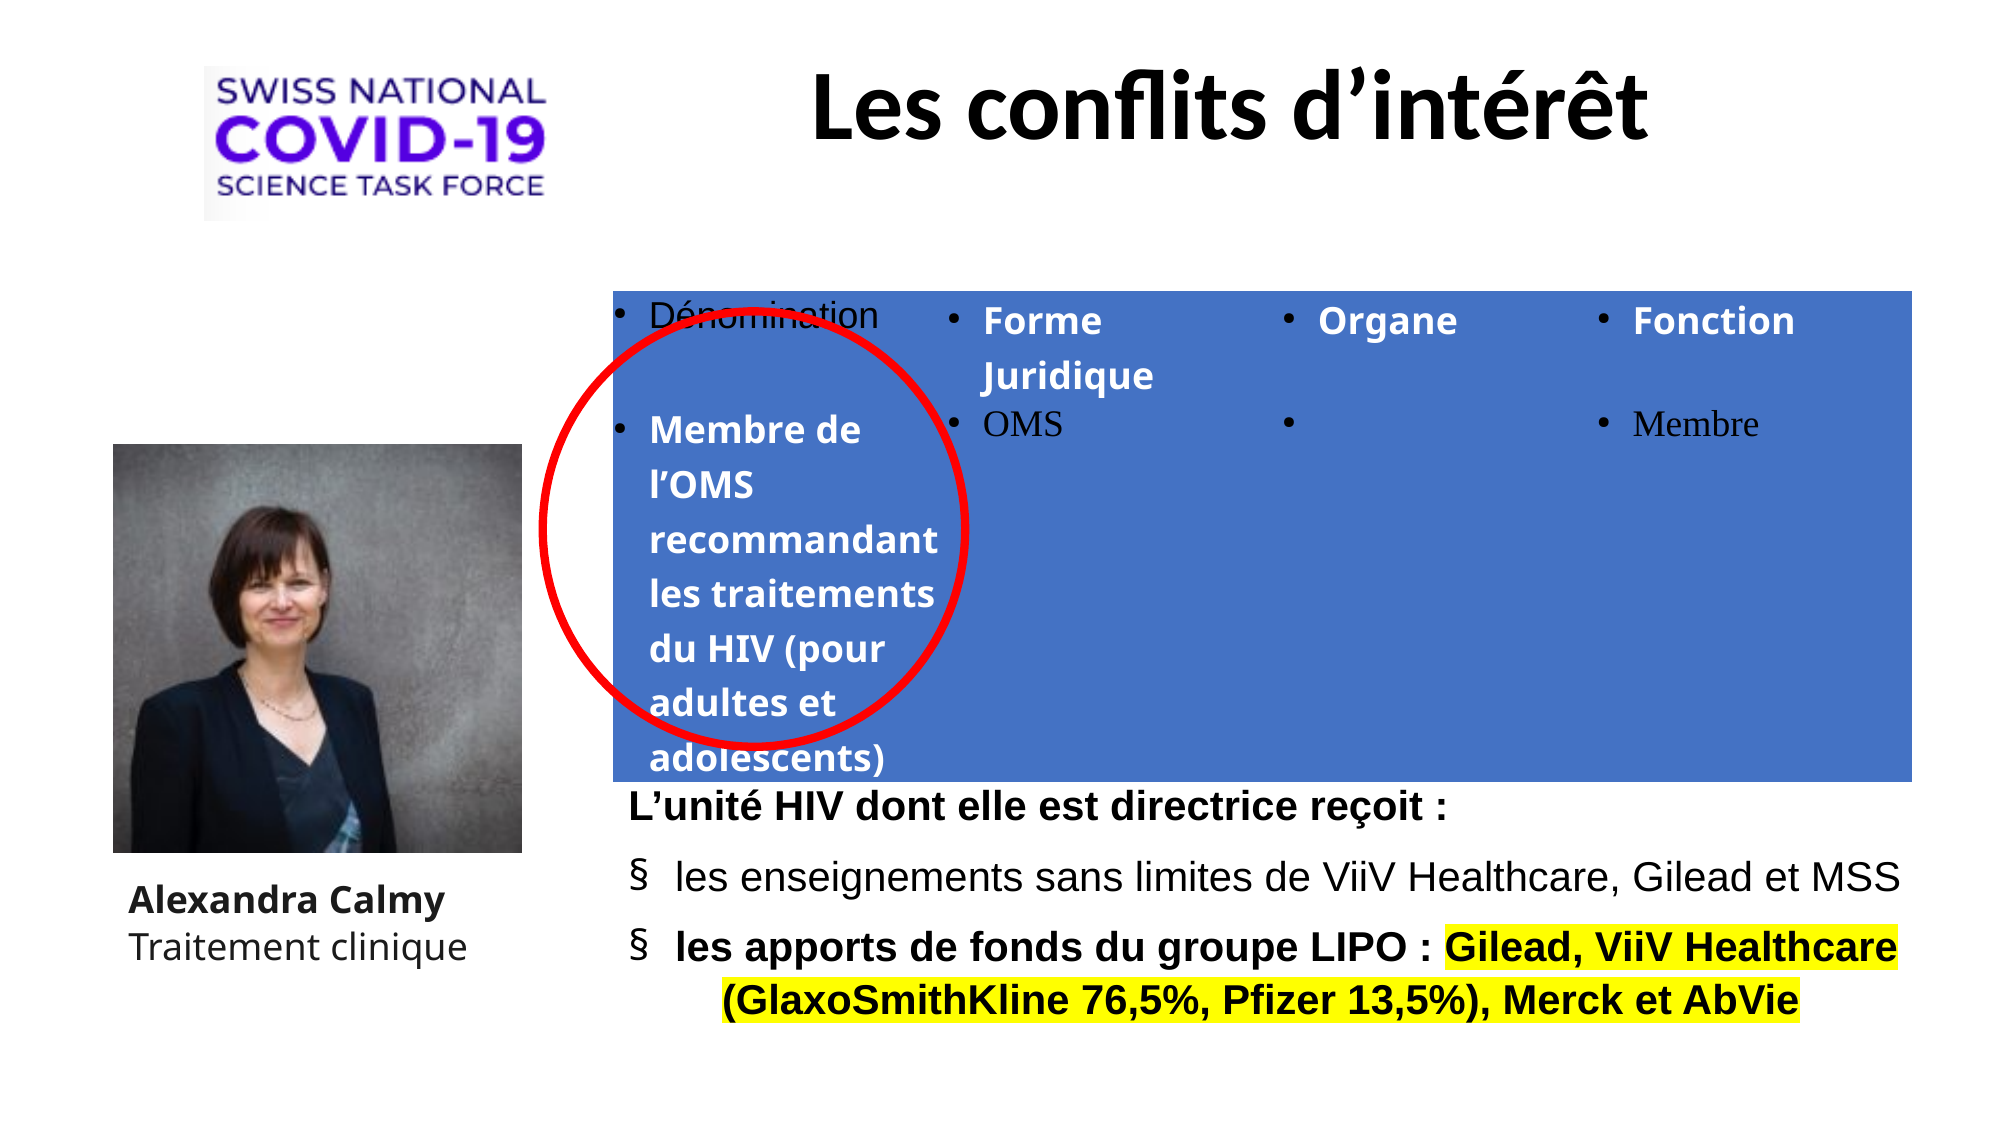

Les conflits d’intérêt
| Dénomination | Forme Juridique | Organe | Fonction |
| --- | --- | --- | --- |
| Membre de l’OMS recommandant les traitements du HIV (pour adultes et adolescents) | OMS | | Membre |
L’unité HIV dont elle est directrice reçoit :
les enseignements sans limites de ViiV Healthcare, Gilead et MSS
les apports de fonds du groupe LIPO : Gilead, ViiV Healthcare (GlaxoSmithKline 76,5%, Pfizer 13,5%), Merck et AbVie
Alexandra Calmy
Traitement clinique